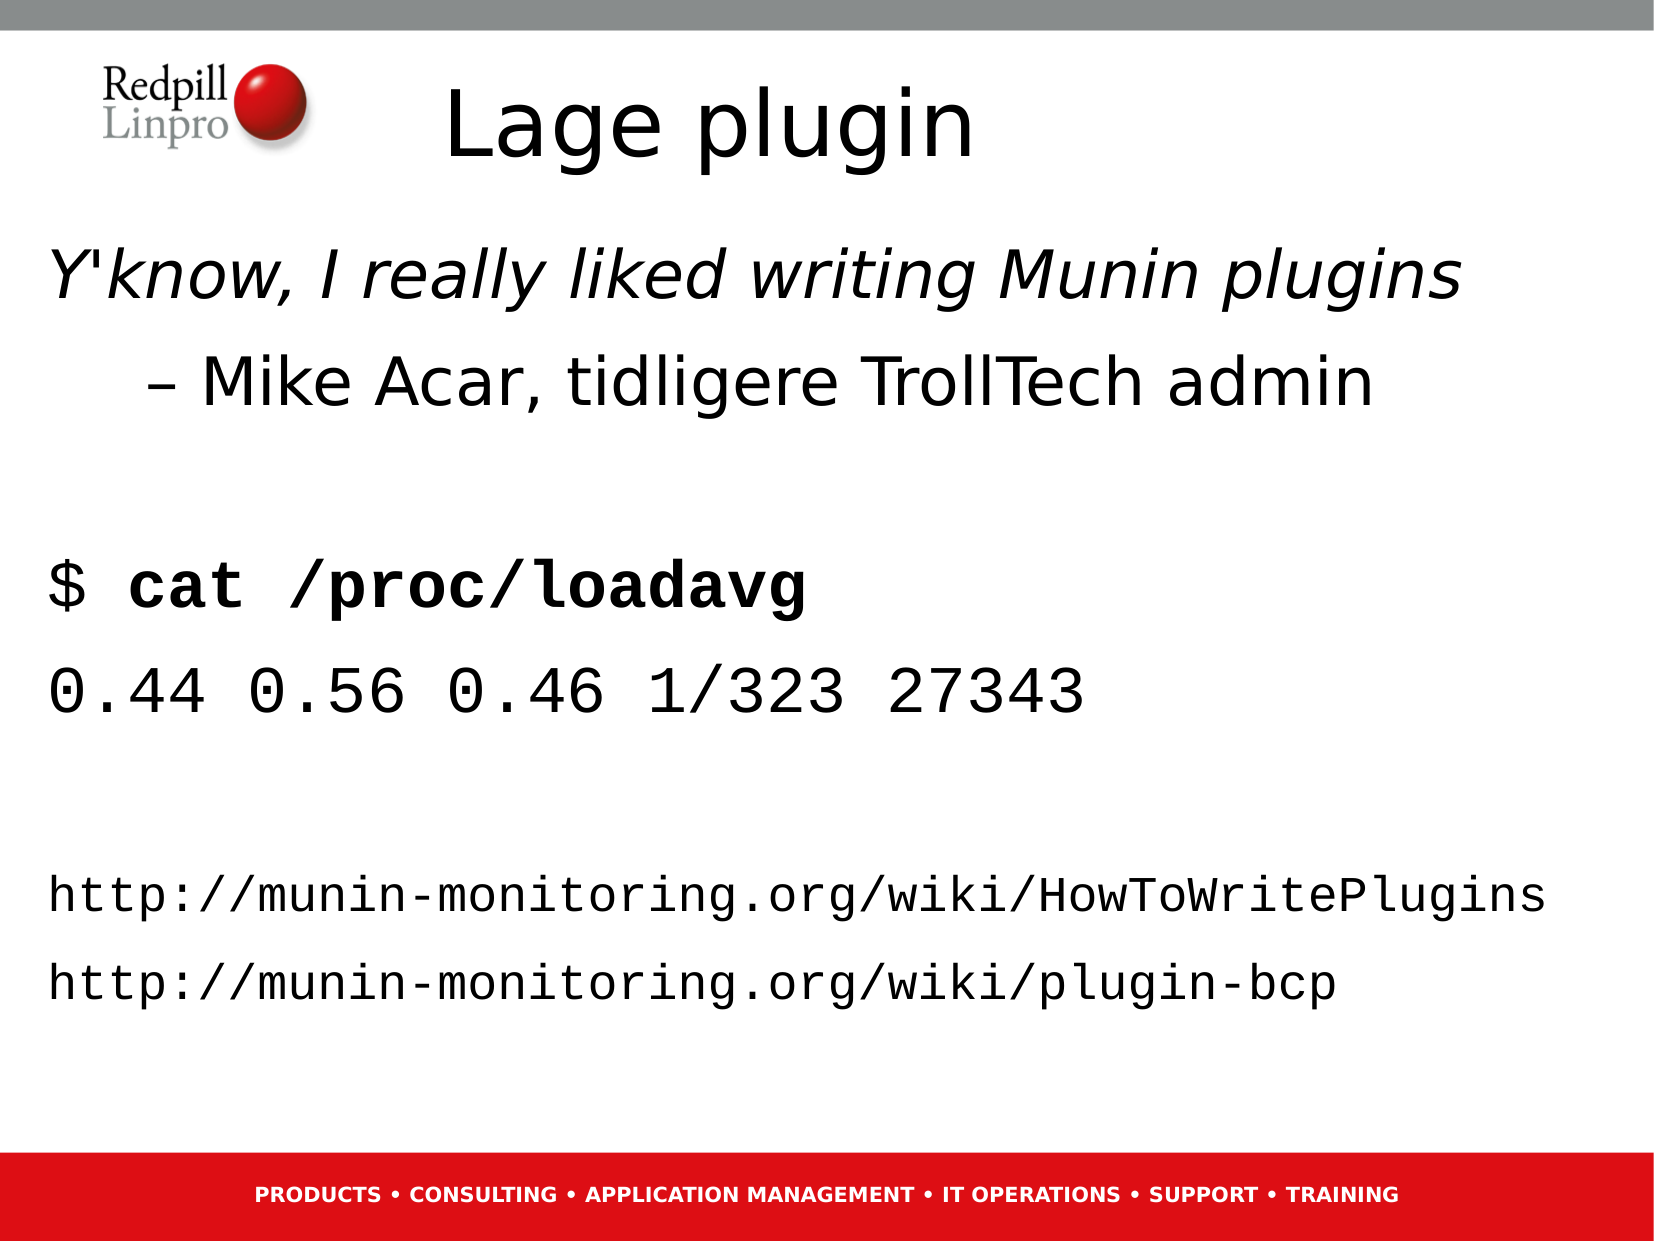

# Lage plugin
Y'know, I really liked writing Munin plugins
 – Mike Acar, tidligere TrollTech admin
$ cat /proc/loadavg
0.44 0.56 0.46 1/323 27343
http://munin-monitoring.org/wiki/HowToWritePlugins
http://munin-monitoring.org/wiki/plugin-bcp